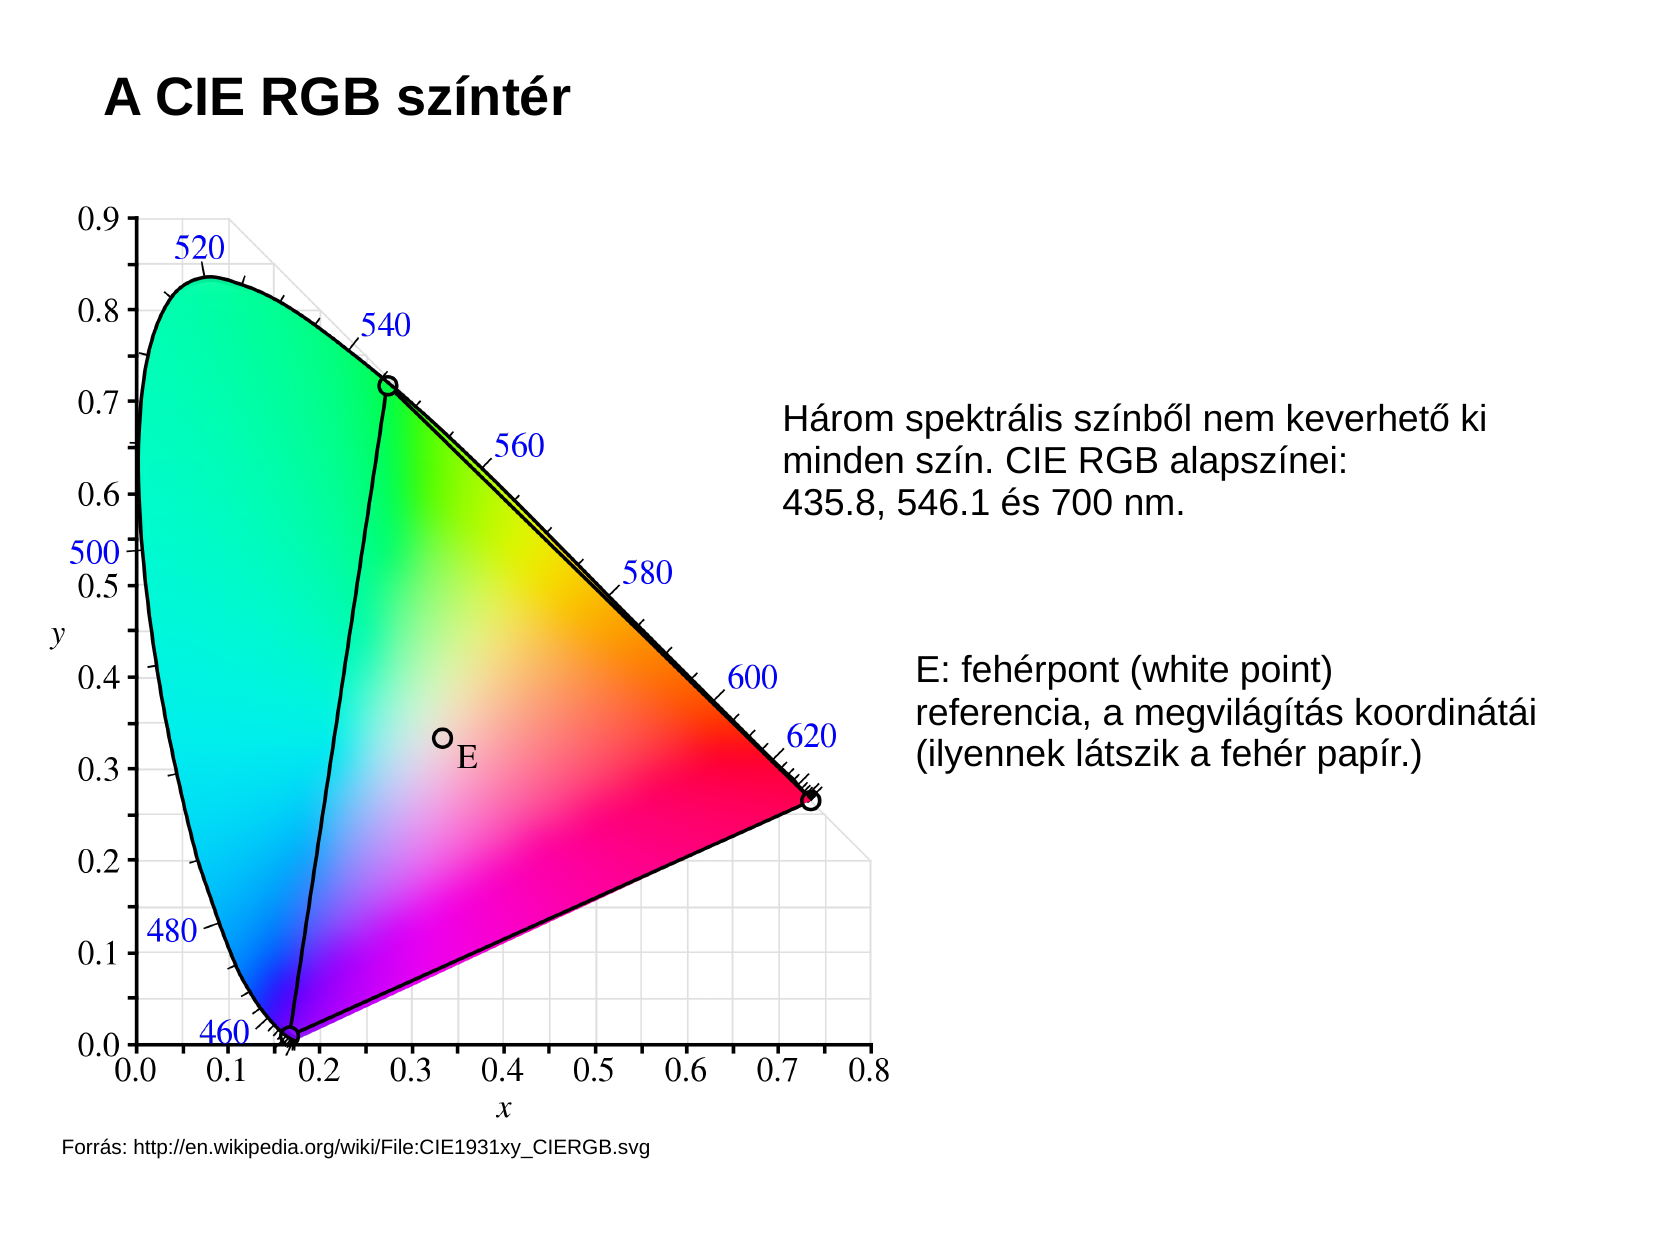

A CIE RGB színtér
Három spektrális színből nem keverhető ki
minden szín. CIE RGB alapszínei:
435.8, 546.1 és 700 nm.
E: fehérpont (white point)
referencia, a megvilágítás koordinátái
(ilyennek látszik a fehér papír.)
Forrás: http://en.wikipedia.org/wiki/File:CIE1931xy_CIERGB.svg